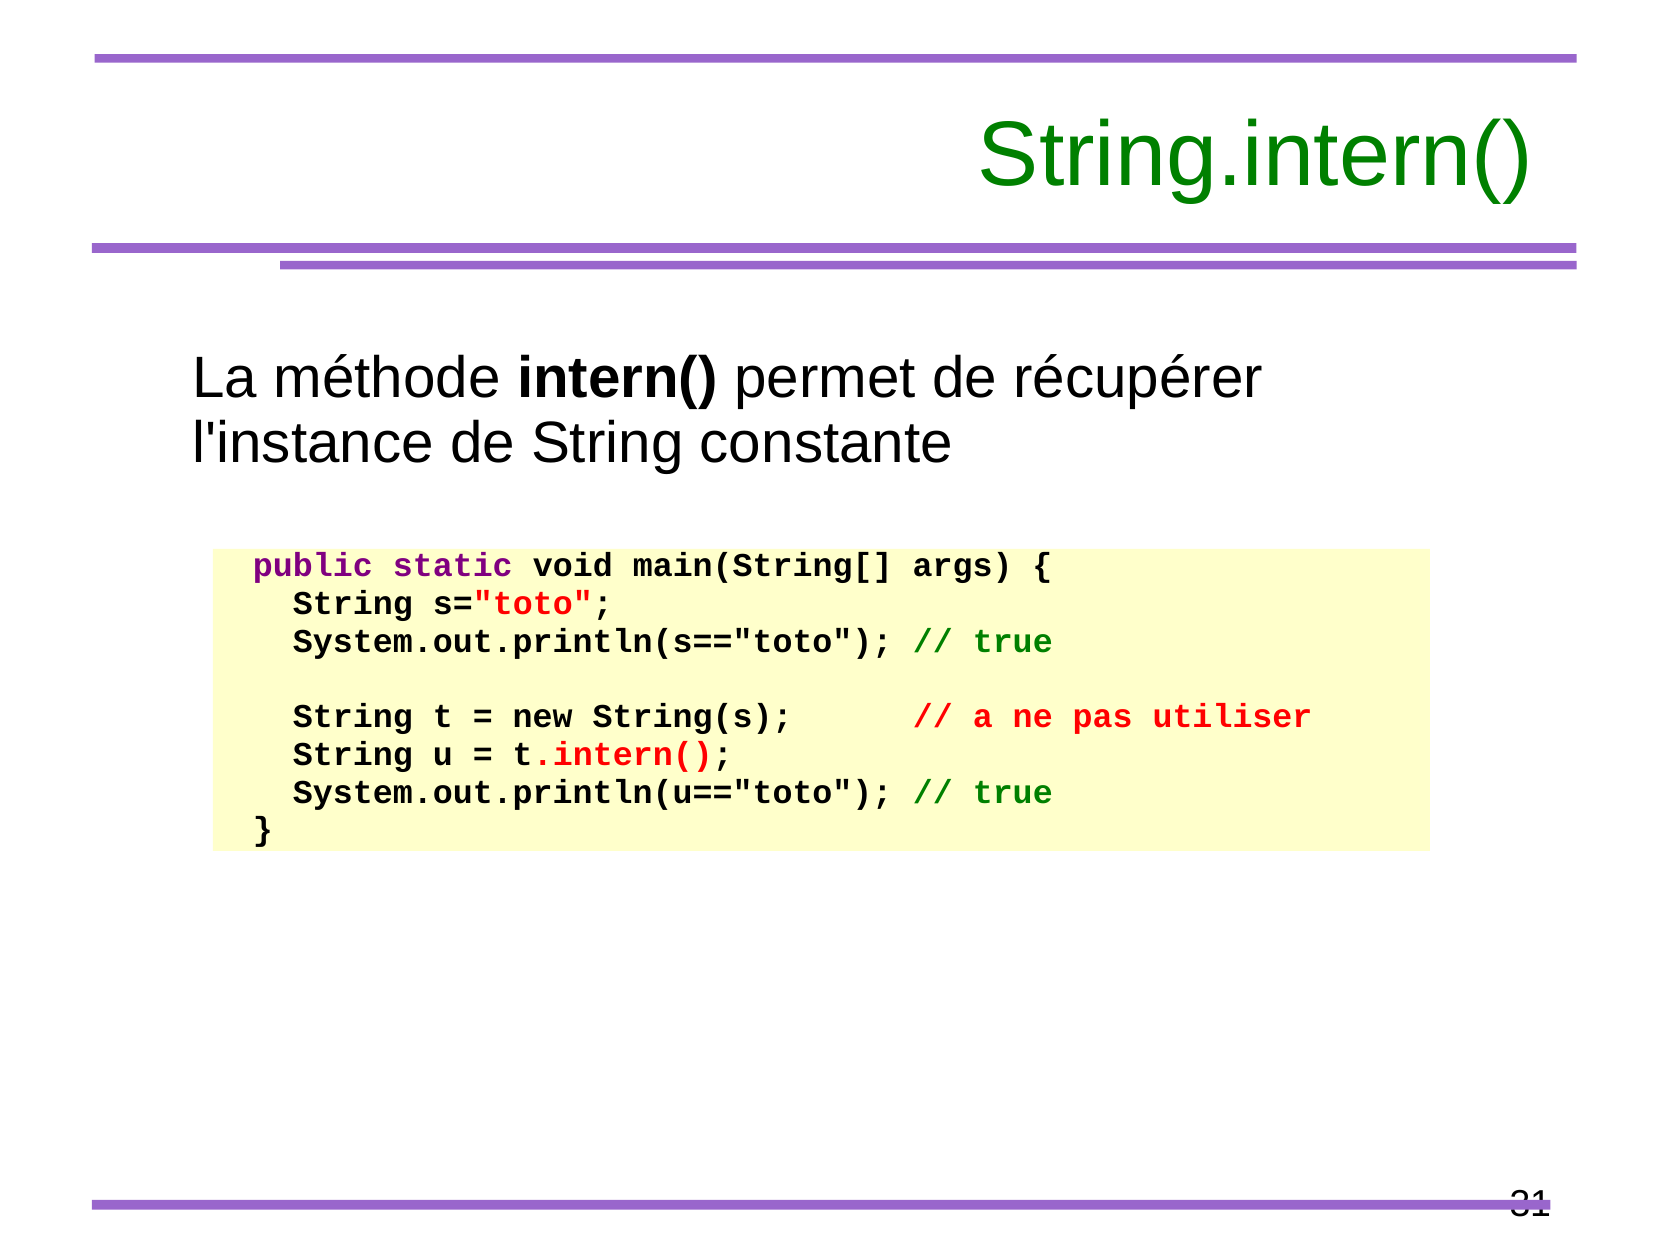

# String.intern()
La méthode intern() permet de récupérer l'instance de String constante
 public static void main(String[] args) {
 String s="toto";
 System.out.println(s=="toto"); // true
 String t = new String(s); // a ne pas utiliser
 String u = t.intern();
 System.out.println(u=="toto"); // true
 }